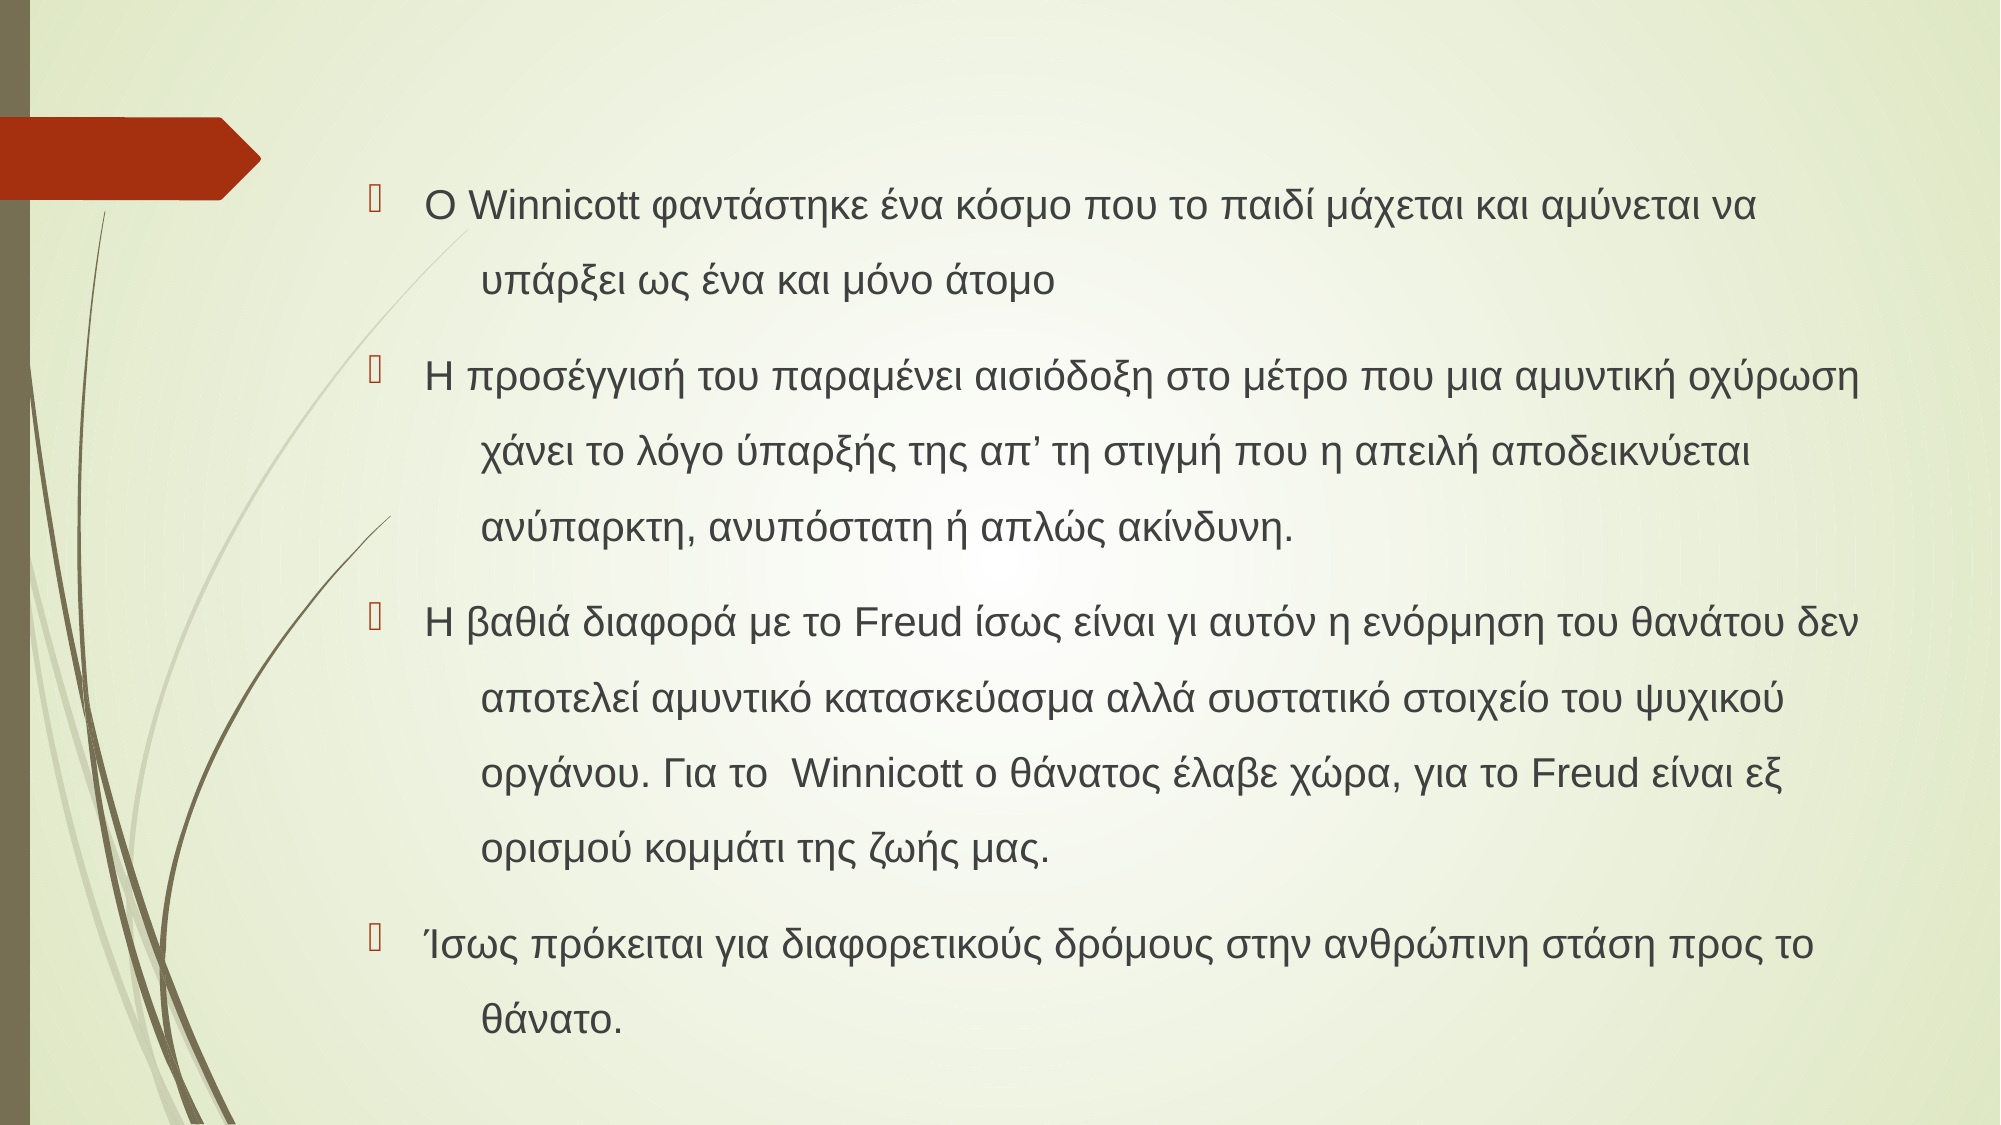

# Ο Winnicott φαντάστηκε ένα κόσμο που το παιδί μάχεται και αμύνεται να υπάρξει ως ένα και μόνο άτομο
Η προσέγγισή του παραμένει αισιόδοξη στο μέτρο που μια αμυντική οχύρωση χάνει το λόγο ύπαρξής της απ’ τη στιγμή που η απειλή αποδεικνύεται ανύπαρκτη, ανυπόστατη ή απλώς ακίνδυνη.
Η βαθιά διαφορά με το Freud ίσως είναι γι αυτόν η ενόρμηση του θανάτου δεν αποτελεί αμυντικό κατασκεύασμα αλλά συστατικό στοιχείο του ψυχικού οργάνου. Για το Winnicott ο θάνατος έλαβε χώρα, για το Freud είναι εξ ορισμού κομμάτι της ζωής μας.
Ίσως πρόκειται για διαφορετικούς δρόμους στην ανθρώπινη στάση προς το θάνατο.